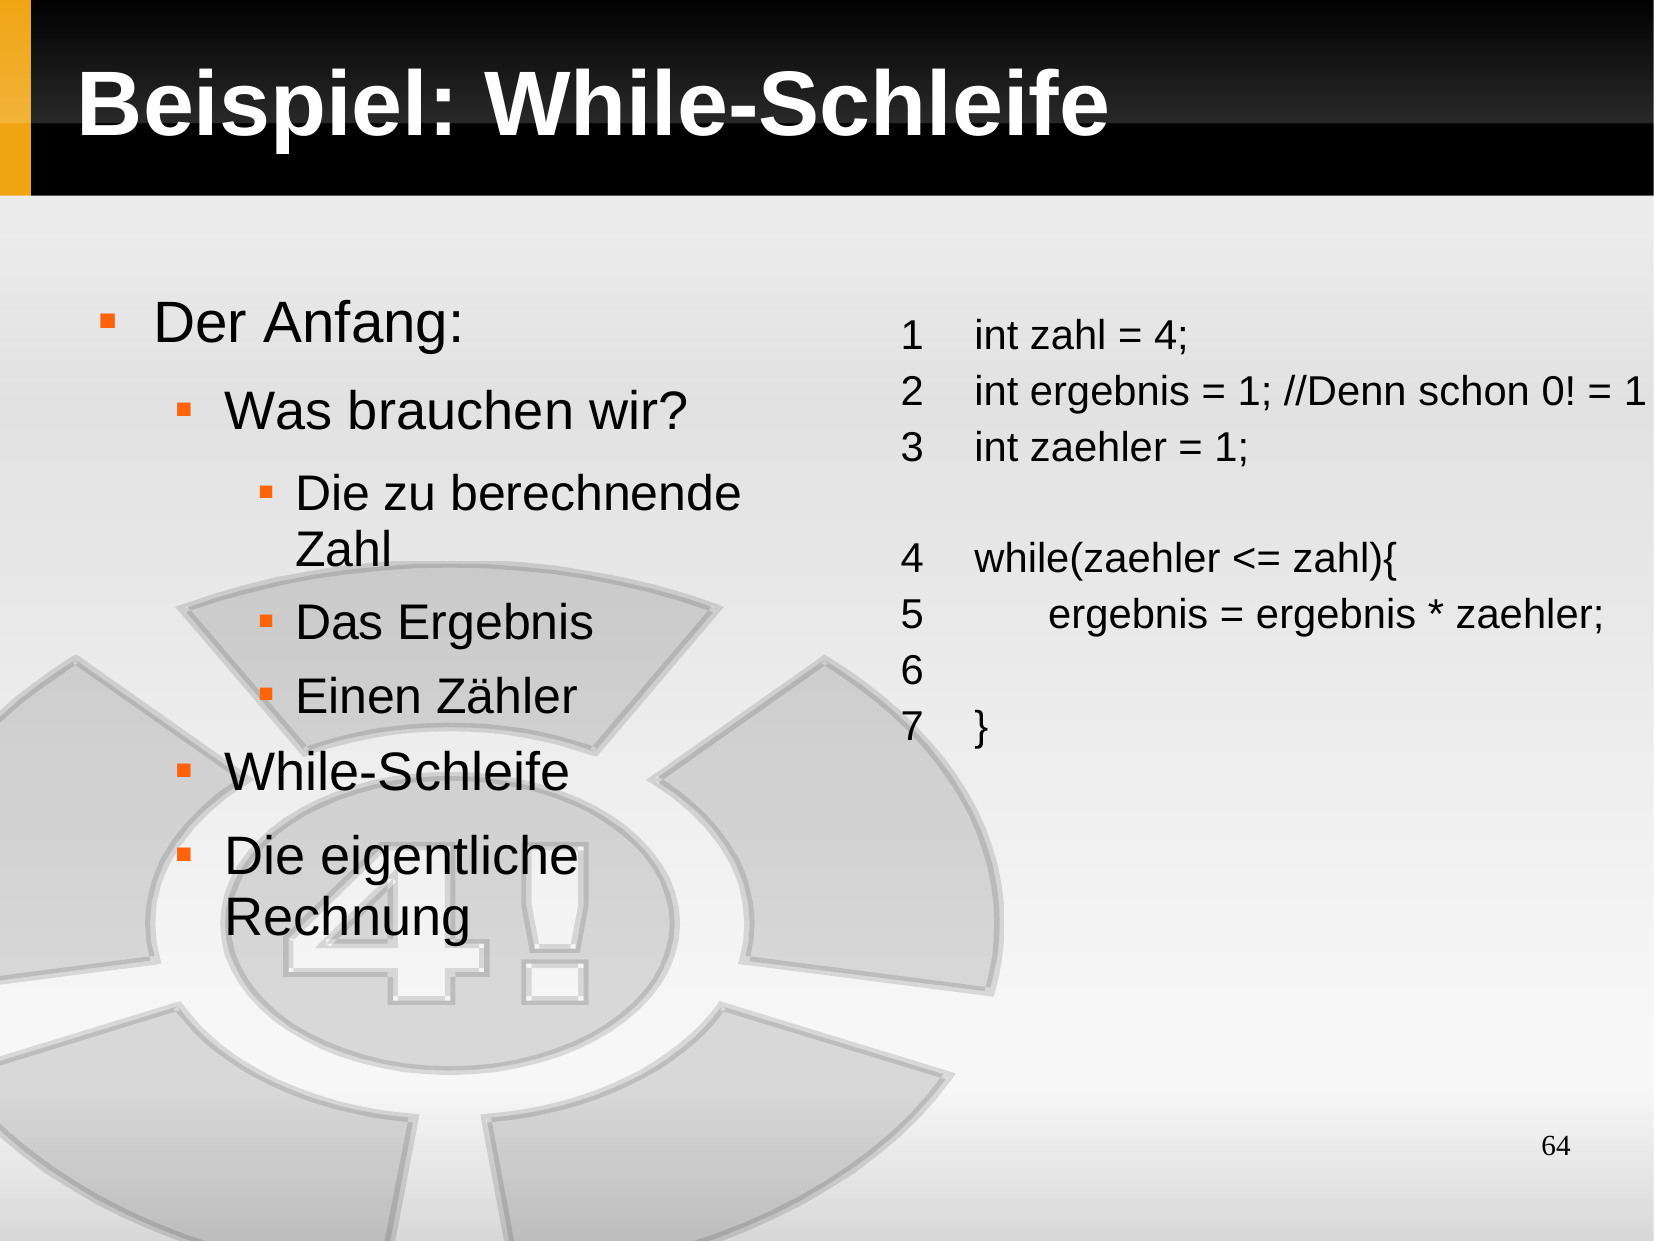

# Beispiel: While-Schleife
Der Anfang:
Was brauchen wir?
Die zu berechnende Zahl
Das Ergebnis
Einen Zähler
While-Schleife
Die eigentliche Rechnung
1	int zahl = 4;
2	int ergebnis = 1; //Denn schon 0! = 1
3	int zaehler = 1;
4	while(zaehler <= zahl){
5		ergebnis = ergebnis * zaehler;
6
7	}
64